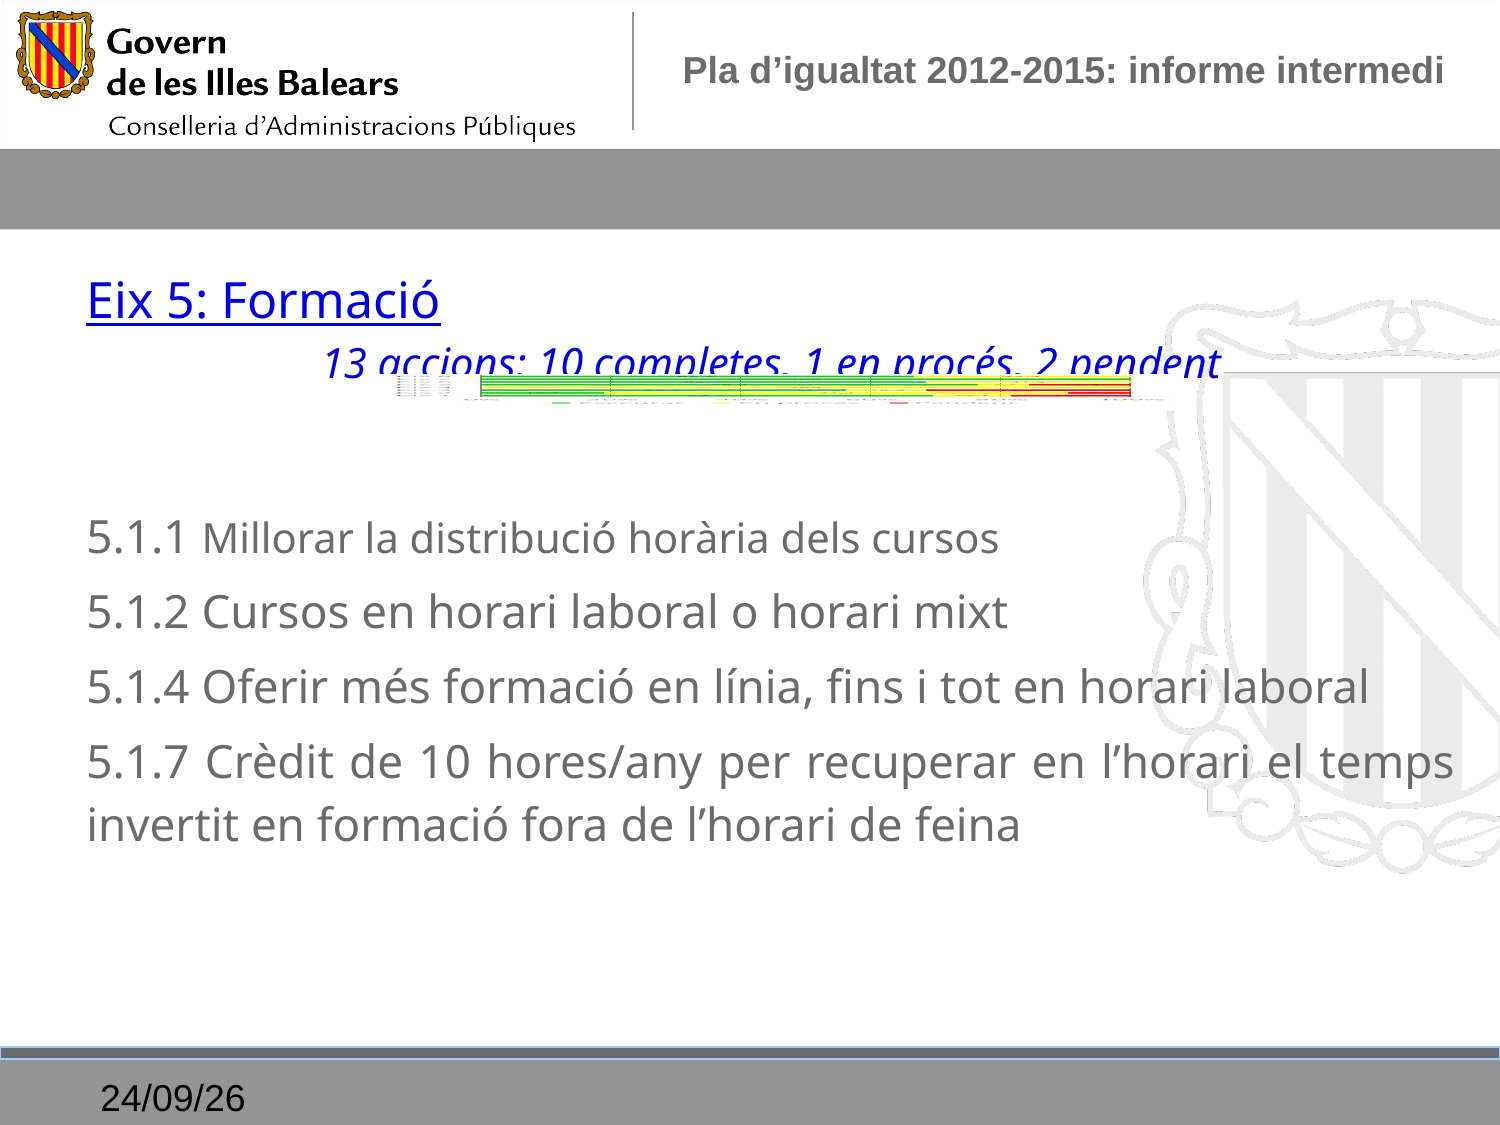

# Eix 5: Formació
13 accions: 10 completes, 1 en procés, 2 pendent
5.1.1 Millorar la distribució horària dels cursos
5.1.2 Cursos en horari laboral o horari mixt
5.1.4 Oferir més formació en línia, fins i tot en horari laboral
5.1.7 Crèdit de 10 hores/any per recuperar en l’horari el temps invertit en formació fora de l’horari de feina